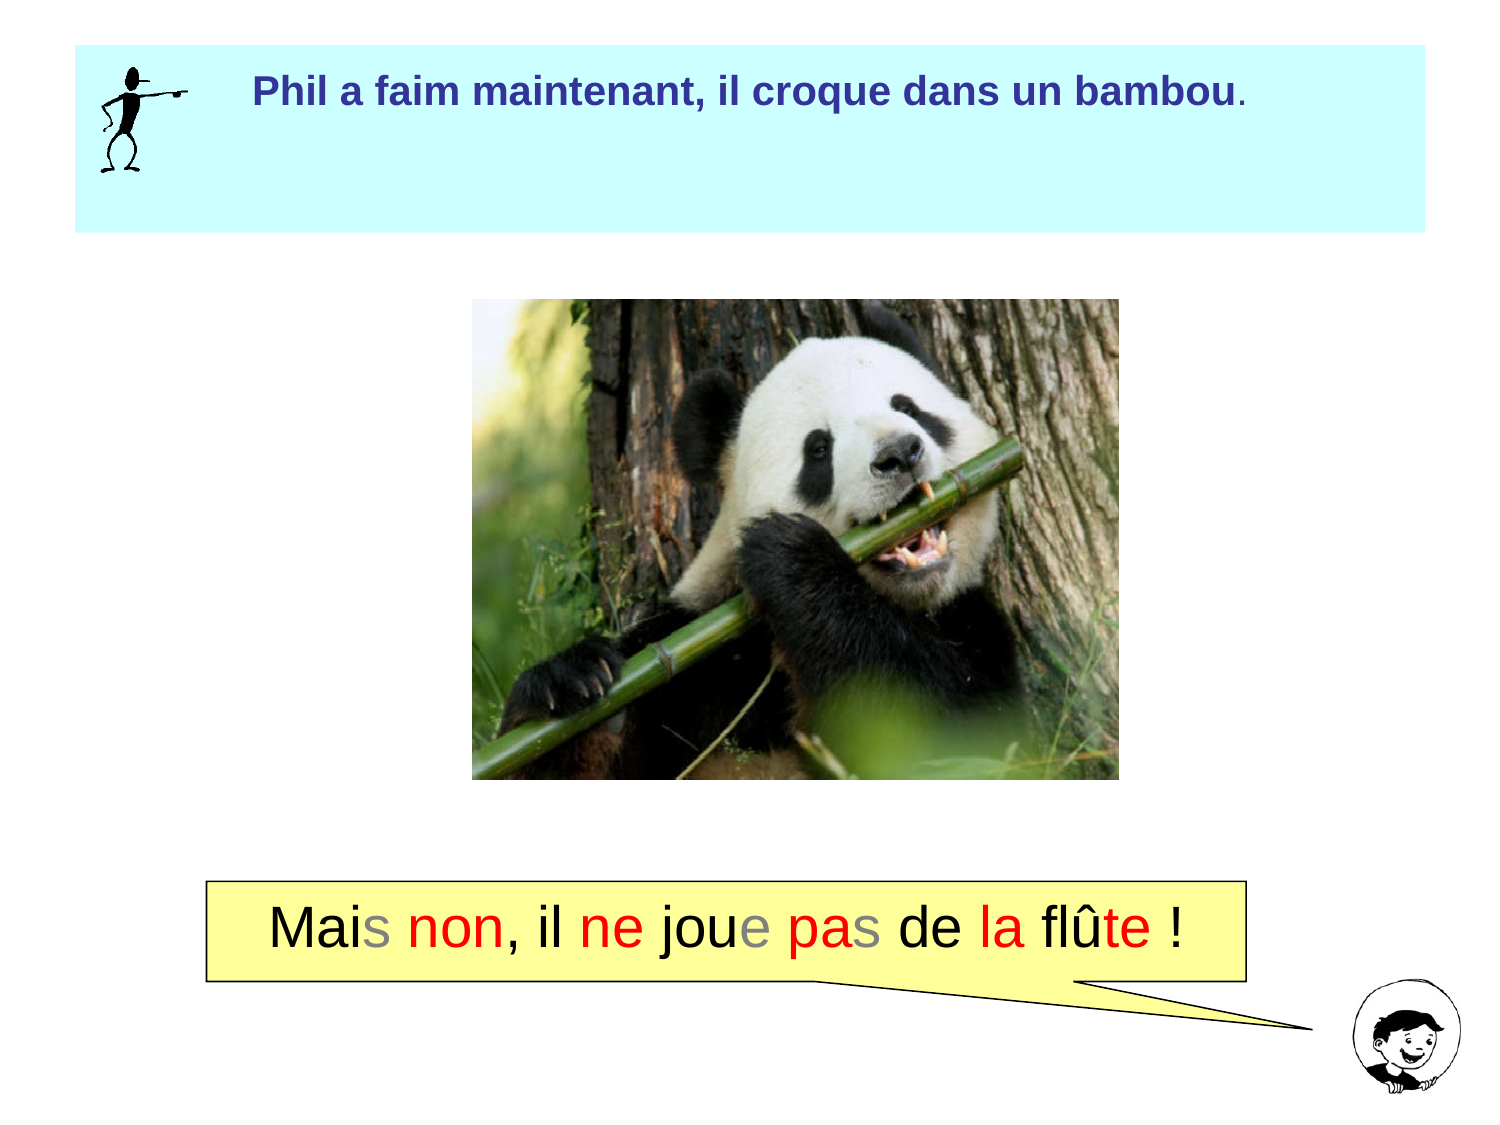

# Phil a faim maintenant, il croque dans un bambou.
Mais non, il ne joue pas de la flûte !